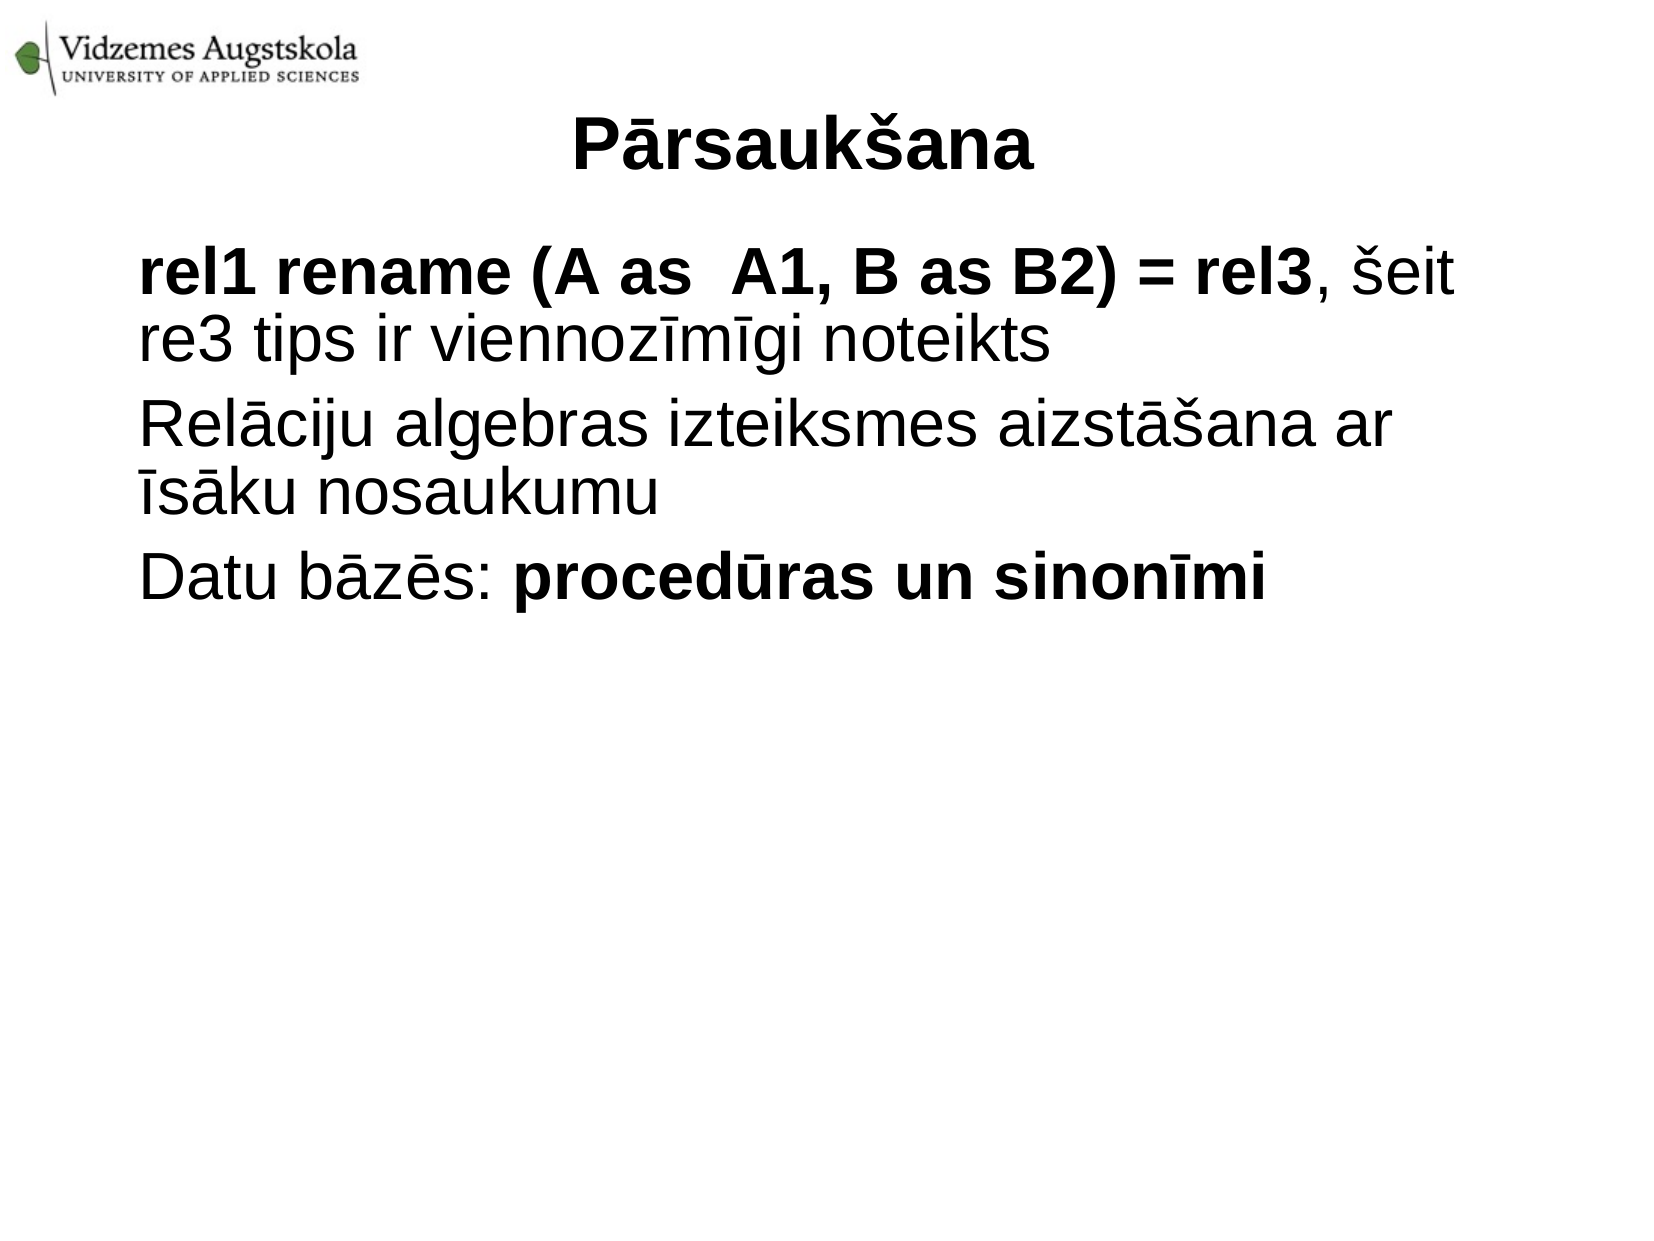

# Pārsaukšana
rel1 rename (A as A1, B as B2) = rel3, šeit re3 tips ir viennozīmīgi noteikts
Relāciju algebras izteiksmes aizstāšana ar īsāku nosaukumu
Datu bāzēs: procedūras un sinonīmi